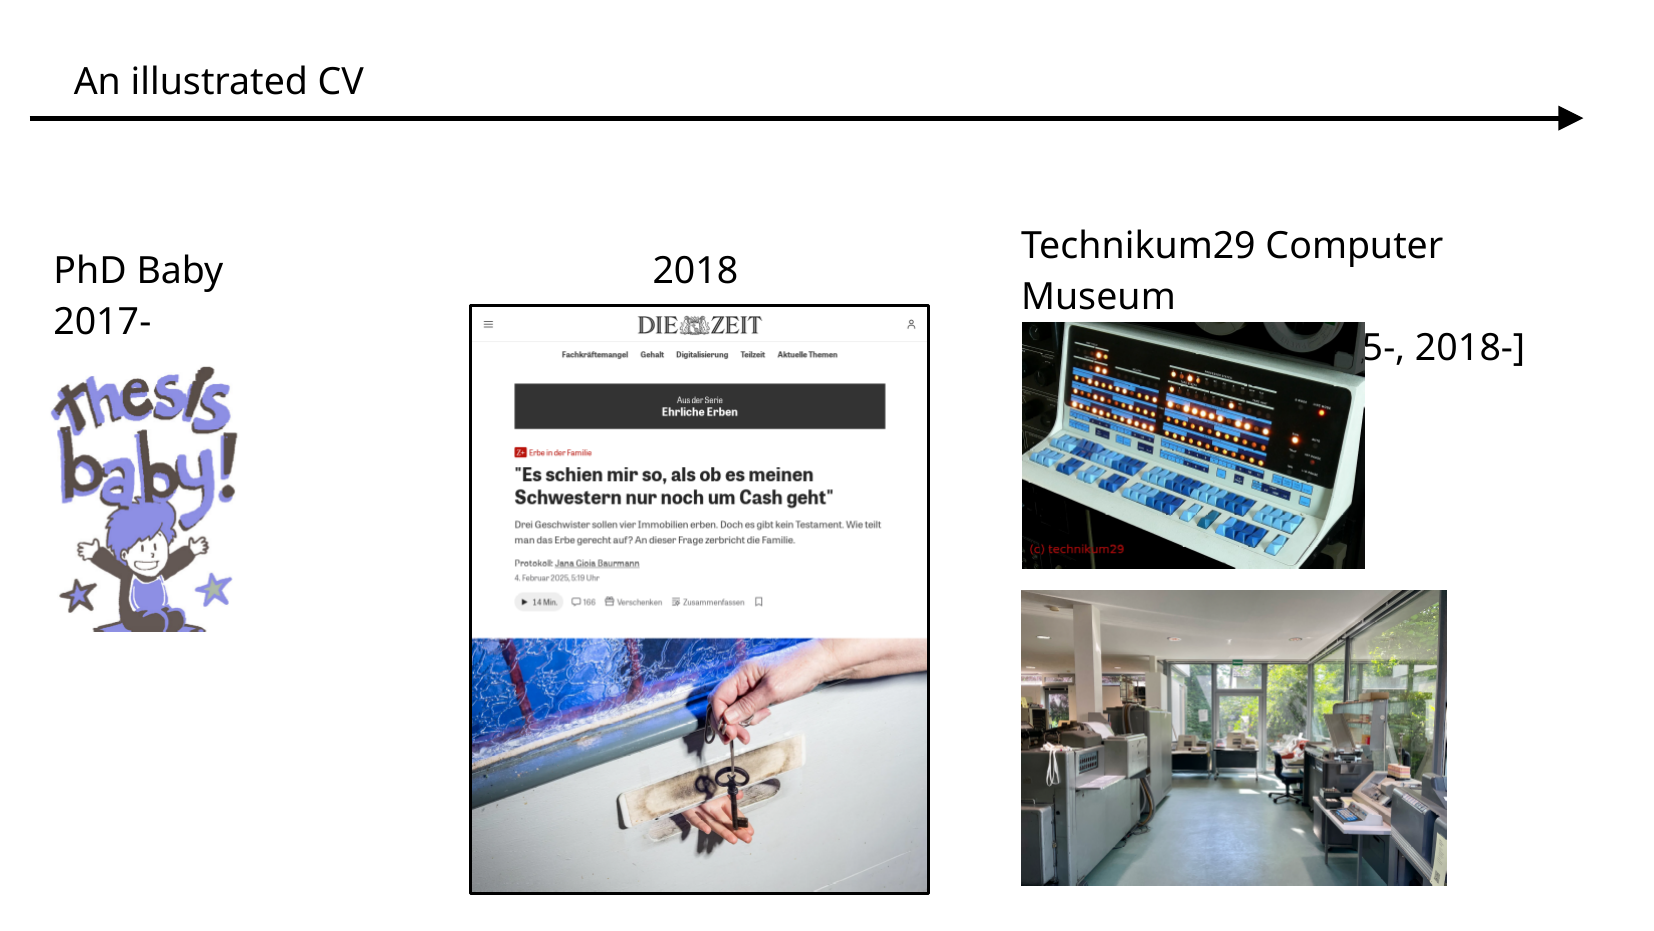

An illustrated CV
Technikum29 Computer Museum
near Frankfurt [2005-, 2018-]
PhD Baby
2017-
2018